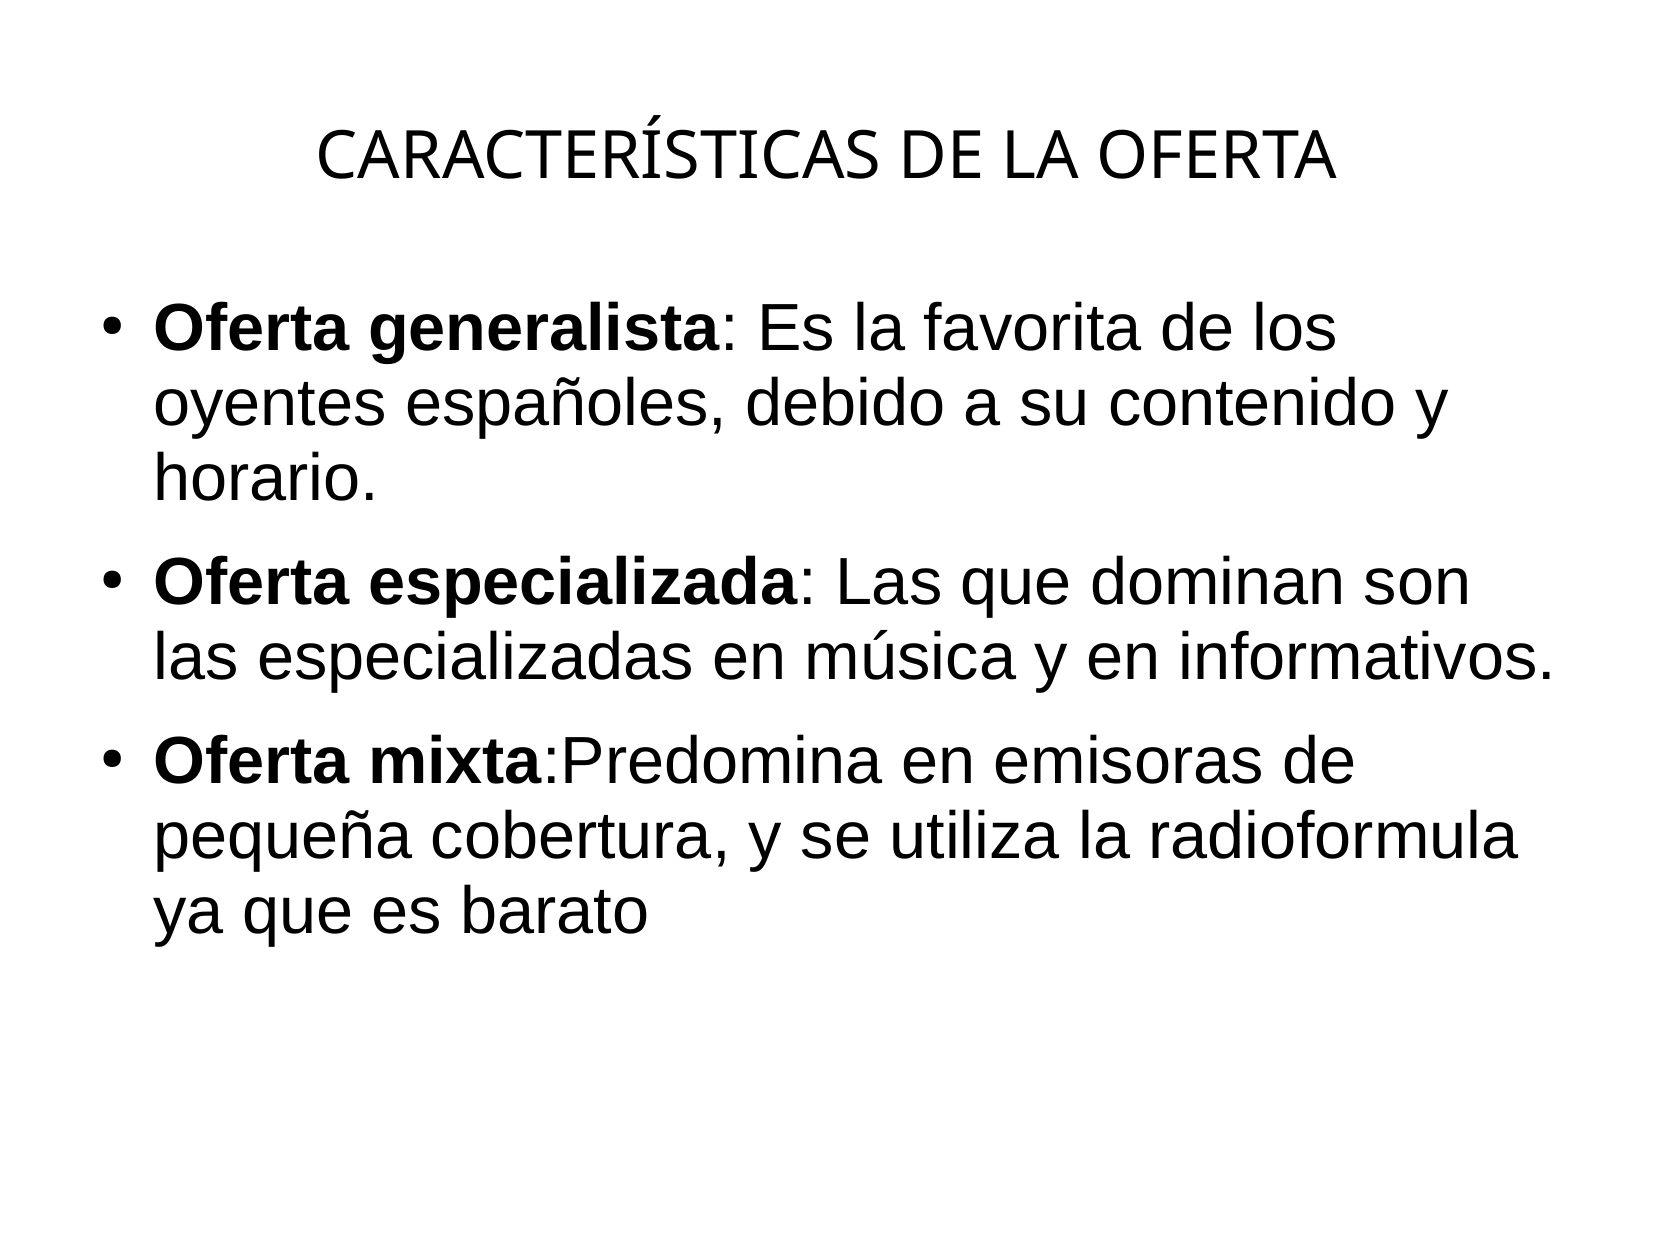

# CARACTERÍSTICAS DE LA OFERTA
Oferta generalista: Es la favorita de los oyentes españoles, debido a su contenido y horario.
Oferta especializada: Las que dominan son las especializadas en música y en informativos.
Oferta mixta:Predomina en emisoras de pequeña cobertura, y se utiliza la radioformula ya que es barato